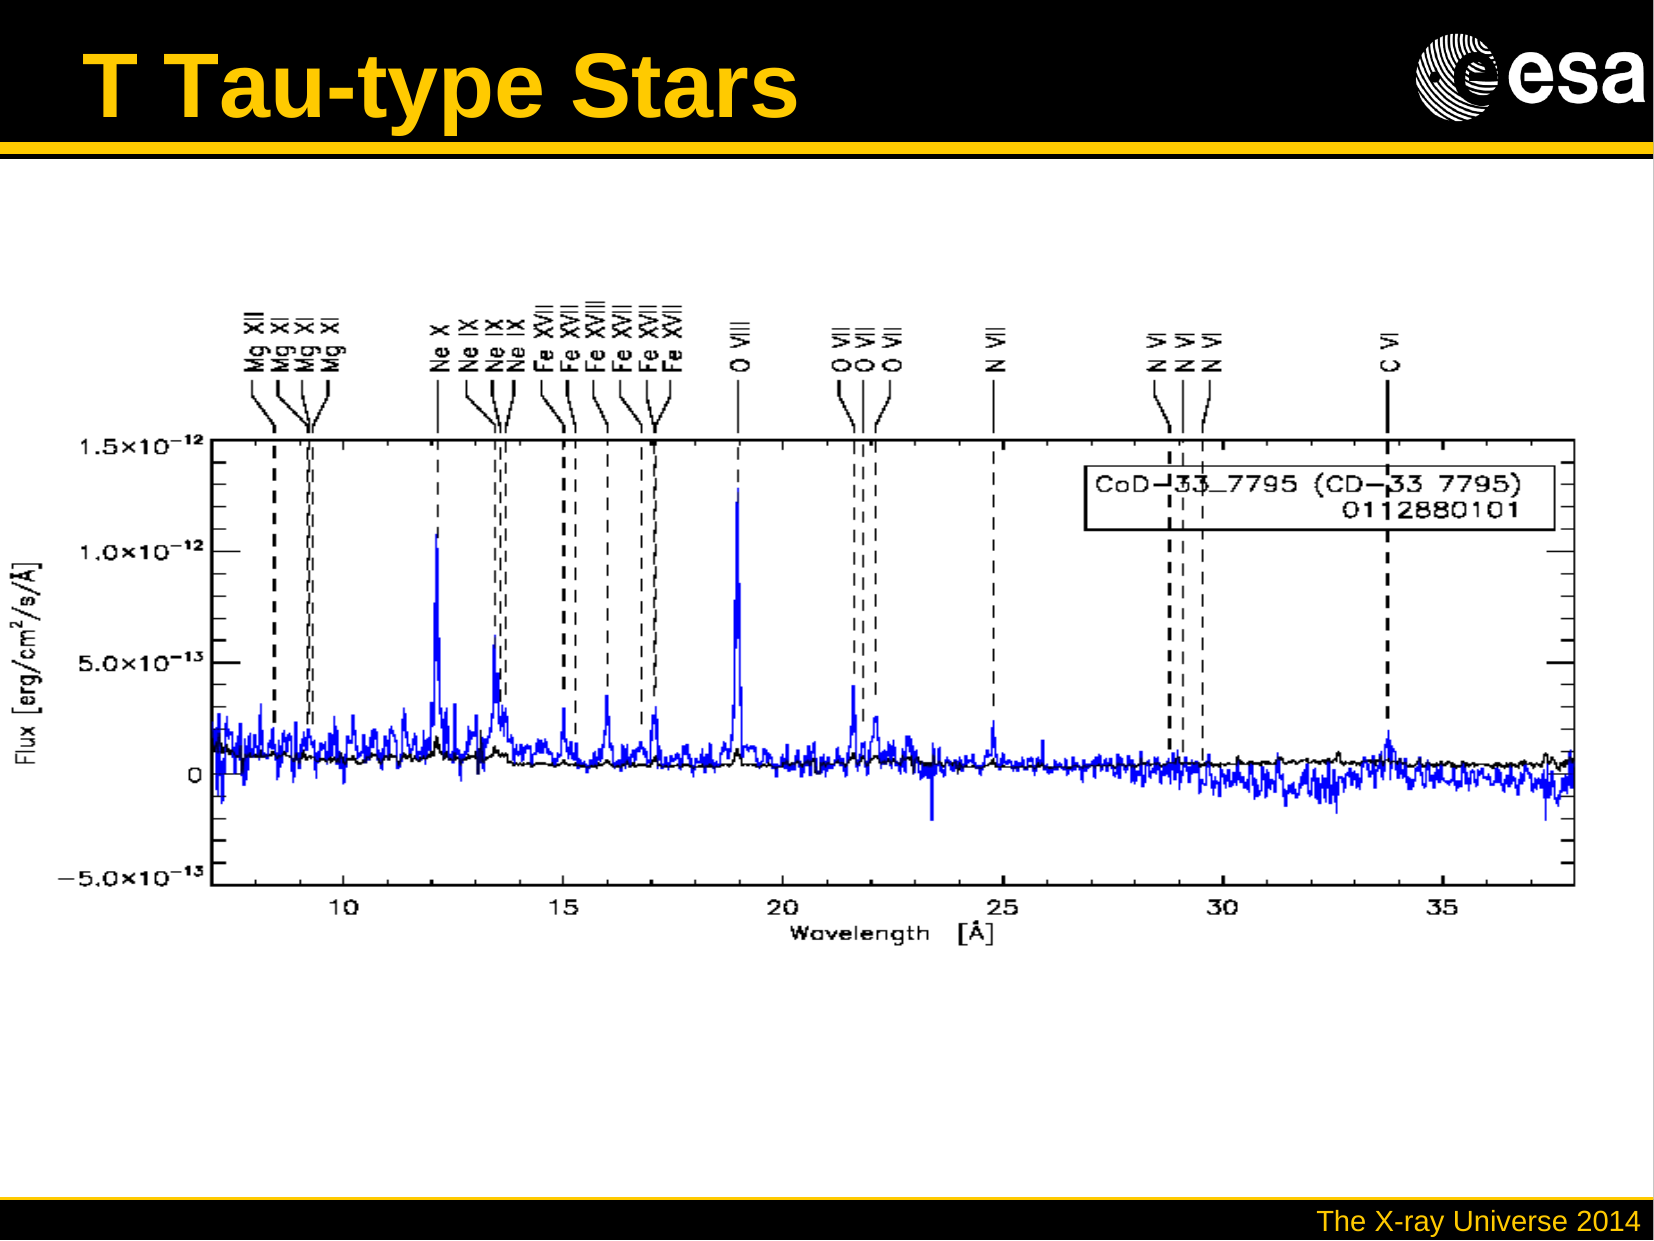

# T Tau-type Stars
The X-ray Universe 2014